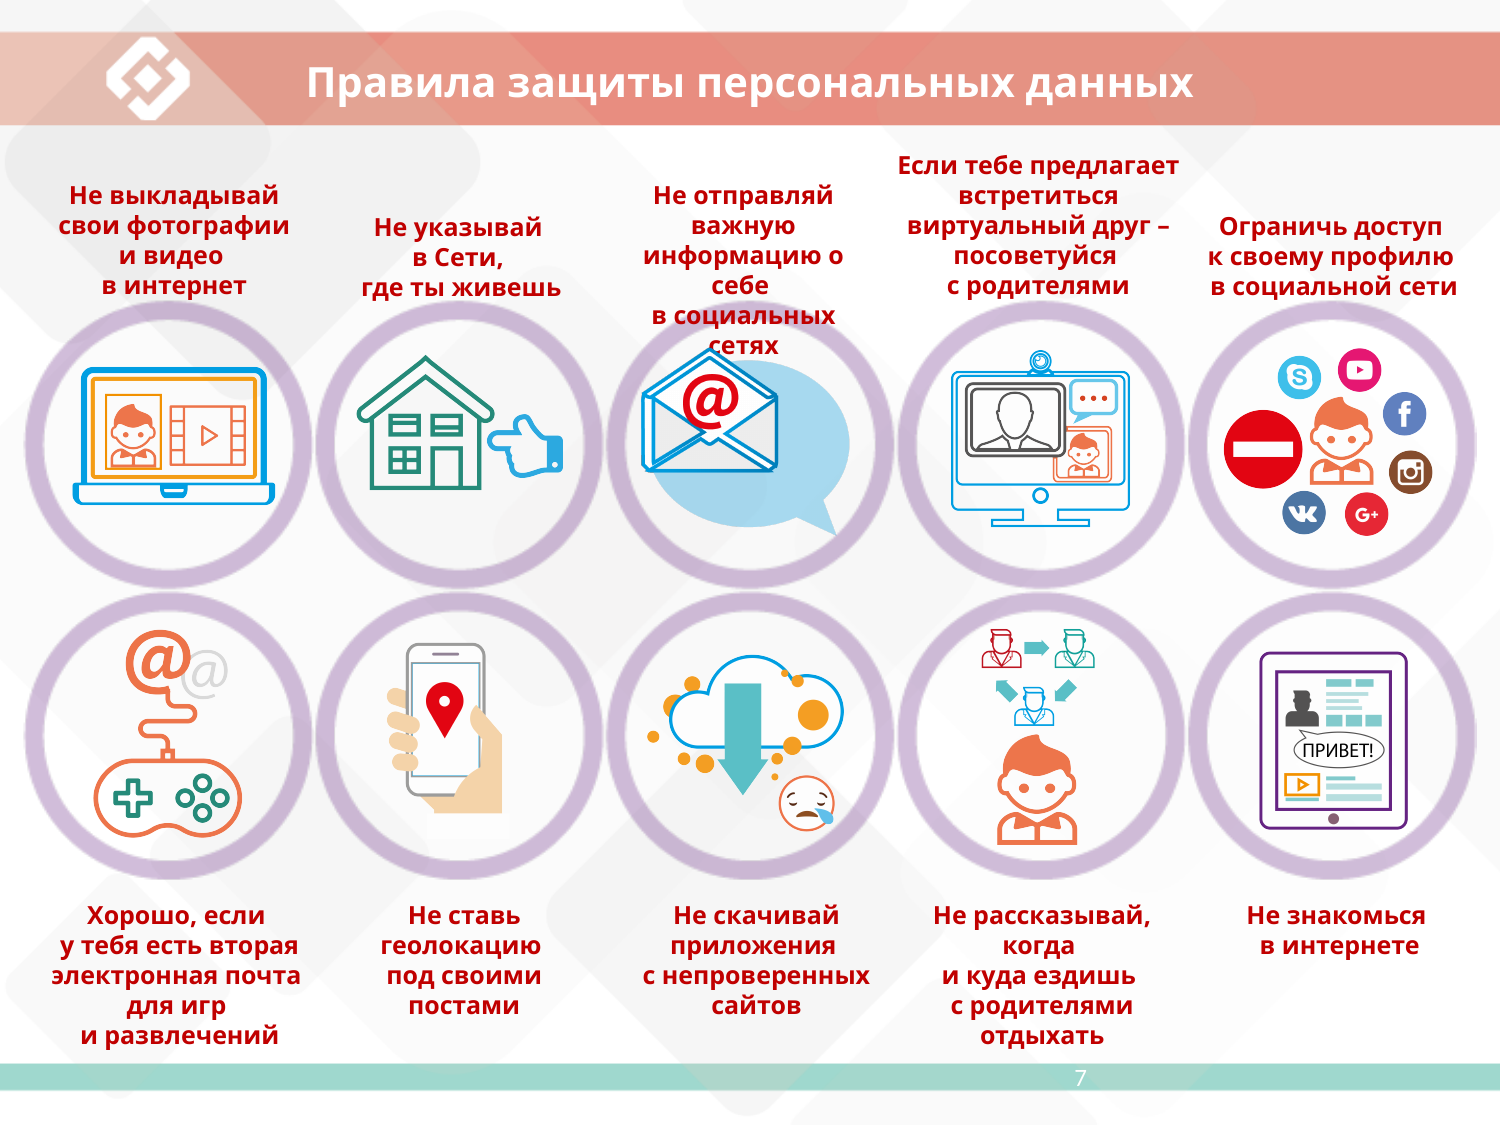

Правила защиты персональных данных
Если тебе предлагает встретиться виртуальный друг – посоветуйся
с родителями
Не выкладывай свои фотографии и видео
в интернет
Не отправляй важную информацию о себе
в социальных сетях
Ограничь доступ
к своему профилю
в социальной сети
Не указывай
в Сети,
где ты живешь
Хорошо, если
у тебя есть вторая электронная почта
для игр
и развлечений
Не ставь геолокацию
под своими постами
Не скачивай приложения
с непроверенных сайтов
Не рассказывай, когда
и куда ездишь
с родителями отдыхать
Не знакомься
в интернете